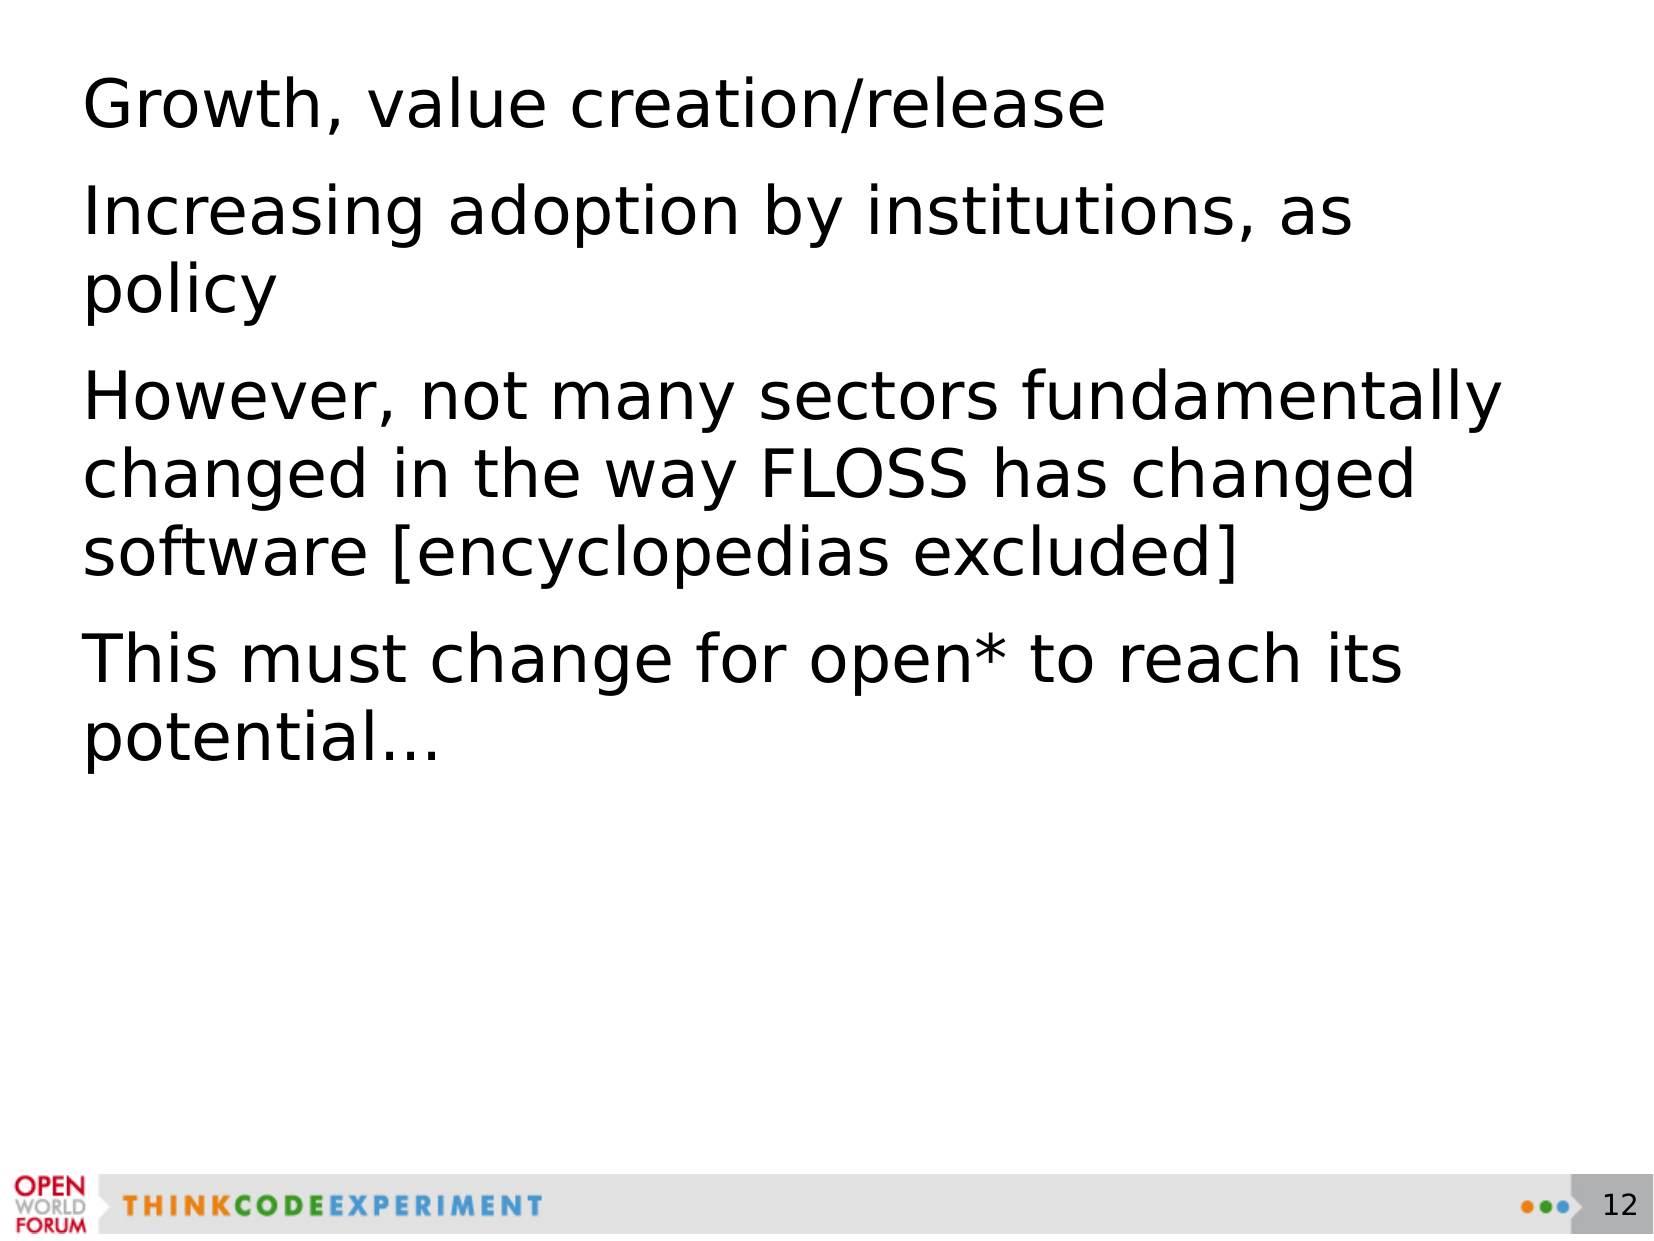

# Growth, value creation/release
Increasing adoption by institutions, as policy
However, not many sectors fundamentally changed in the way FLOSS has changed software [encyclopedias excluded]
This must change for open* to reach its potential...